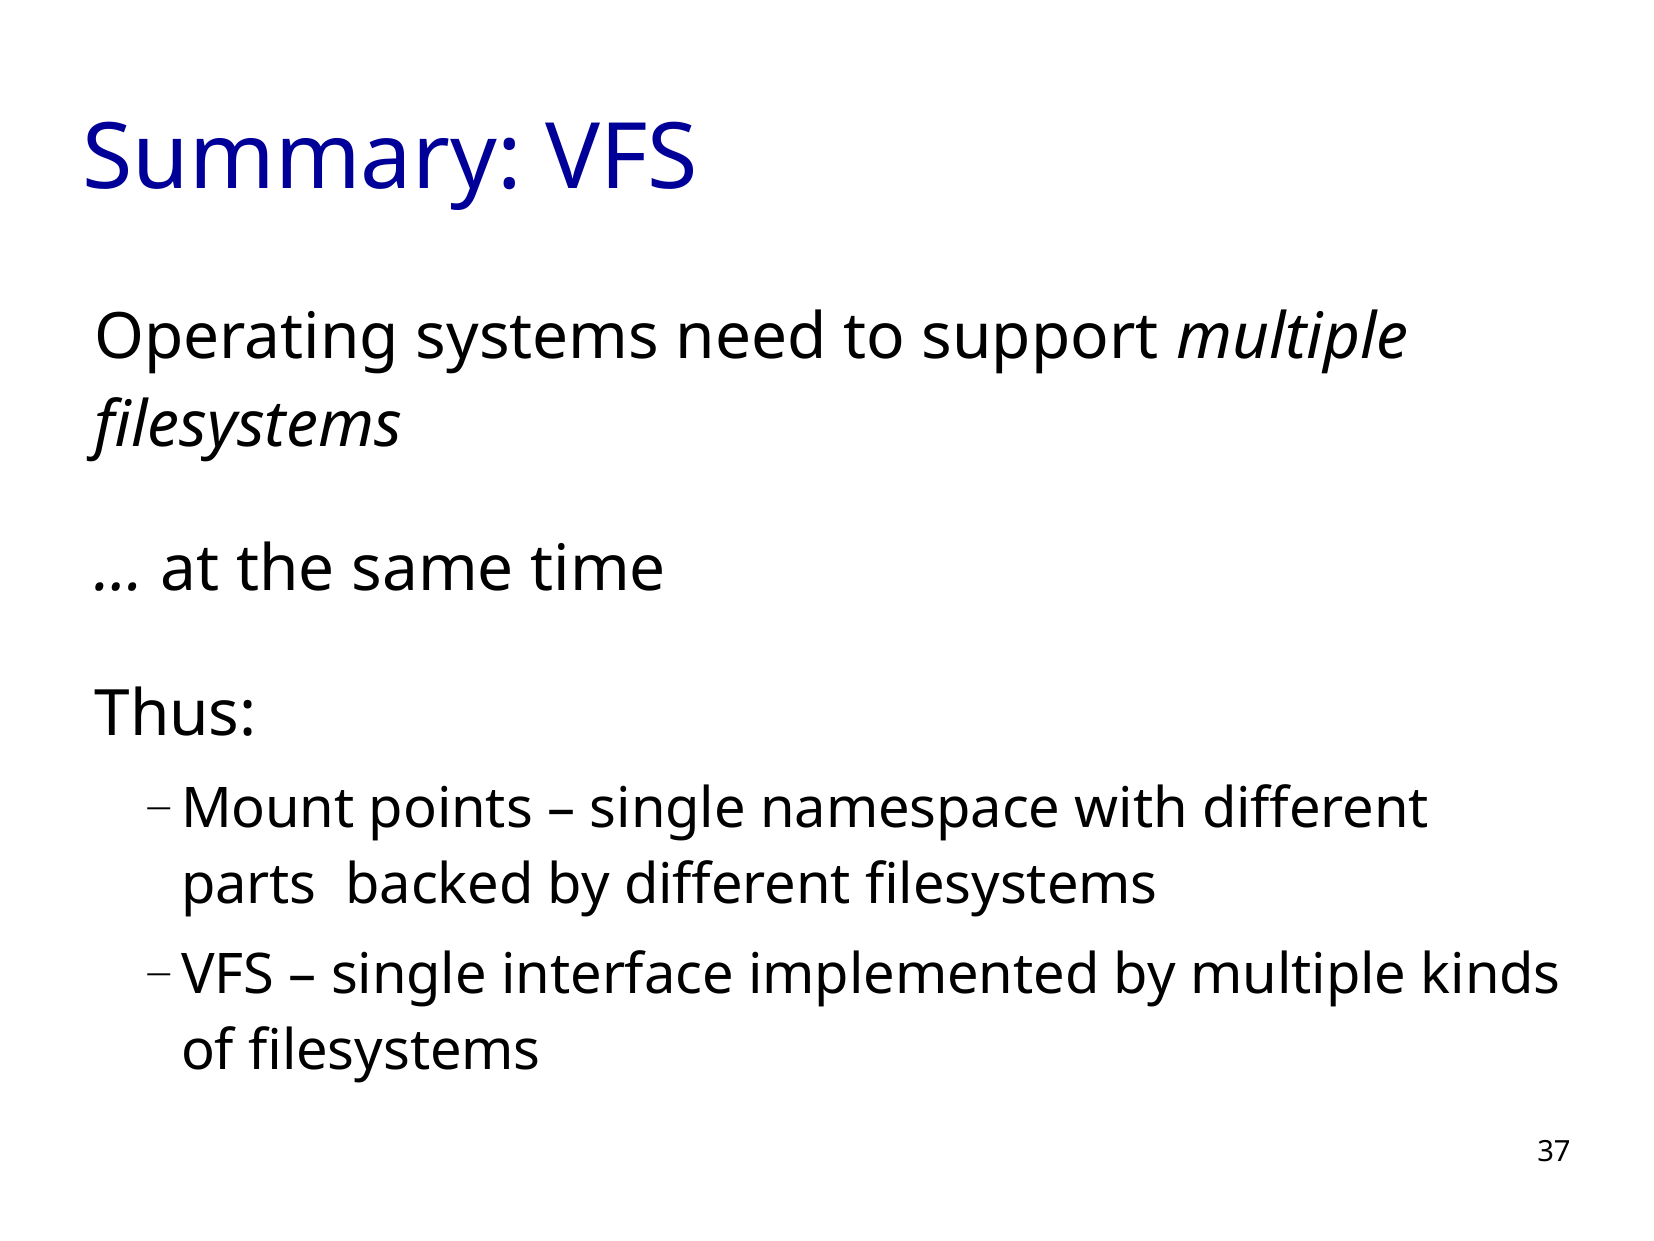

# Summary: VFS
Operating systems need to support multiple filesystems
… at the same time
Thus:
Mount points – single namespace with different parts backed by different filesystems
VFS – single interface implemented by multiple kinds of filesystems
37